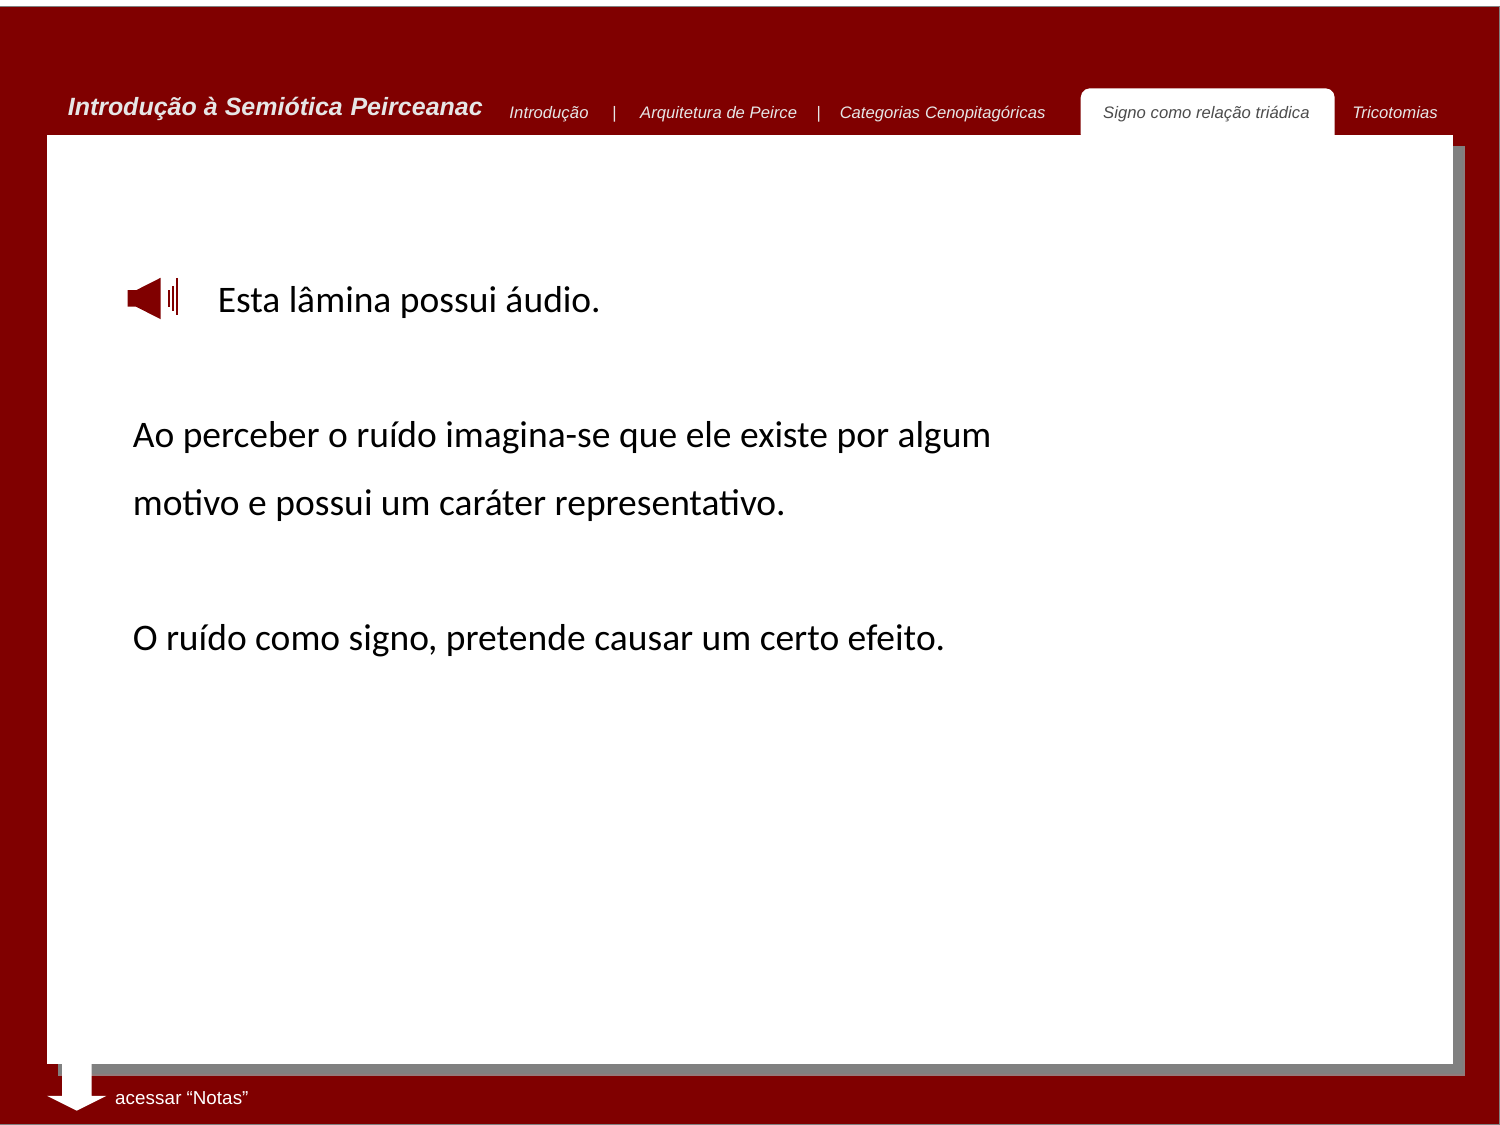

Esta lâmina possui áudio.
Ao perceber o ruído imagina-se que ele existe por algum motivo e possui um caráter representativo.
O ruído como signo, pretende causar um certo efeito.
acessar “Notas”